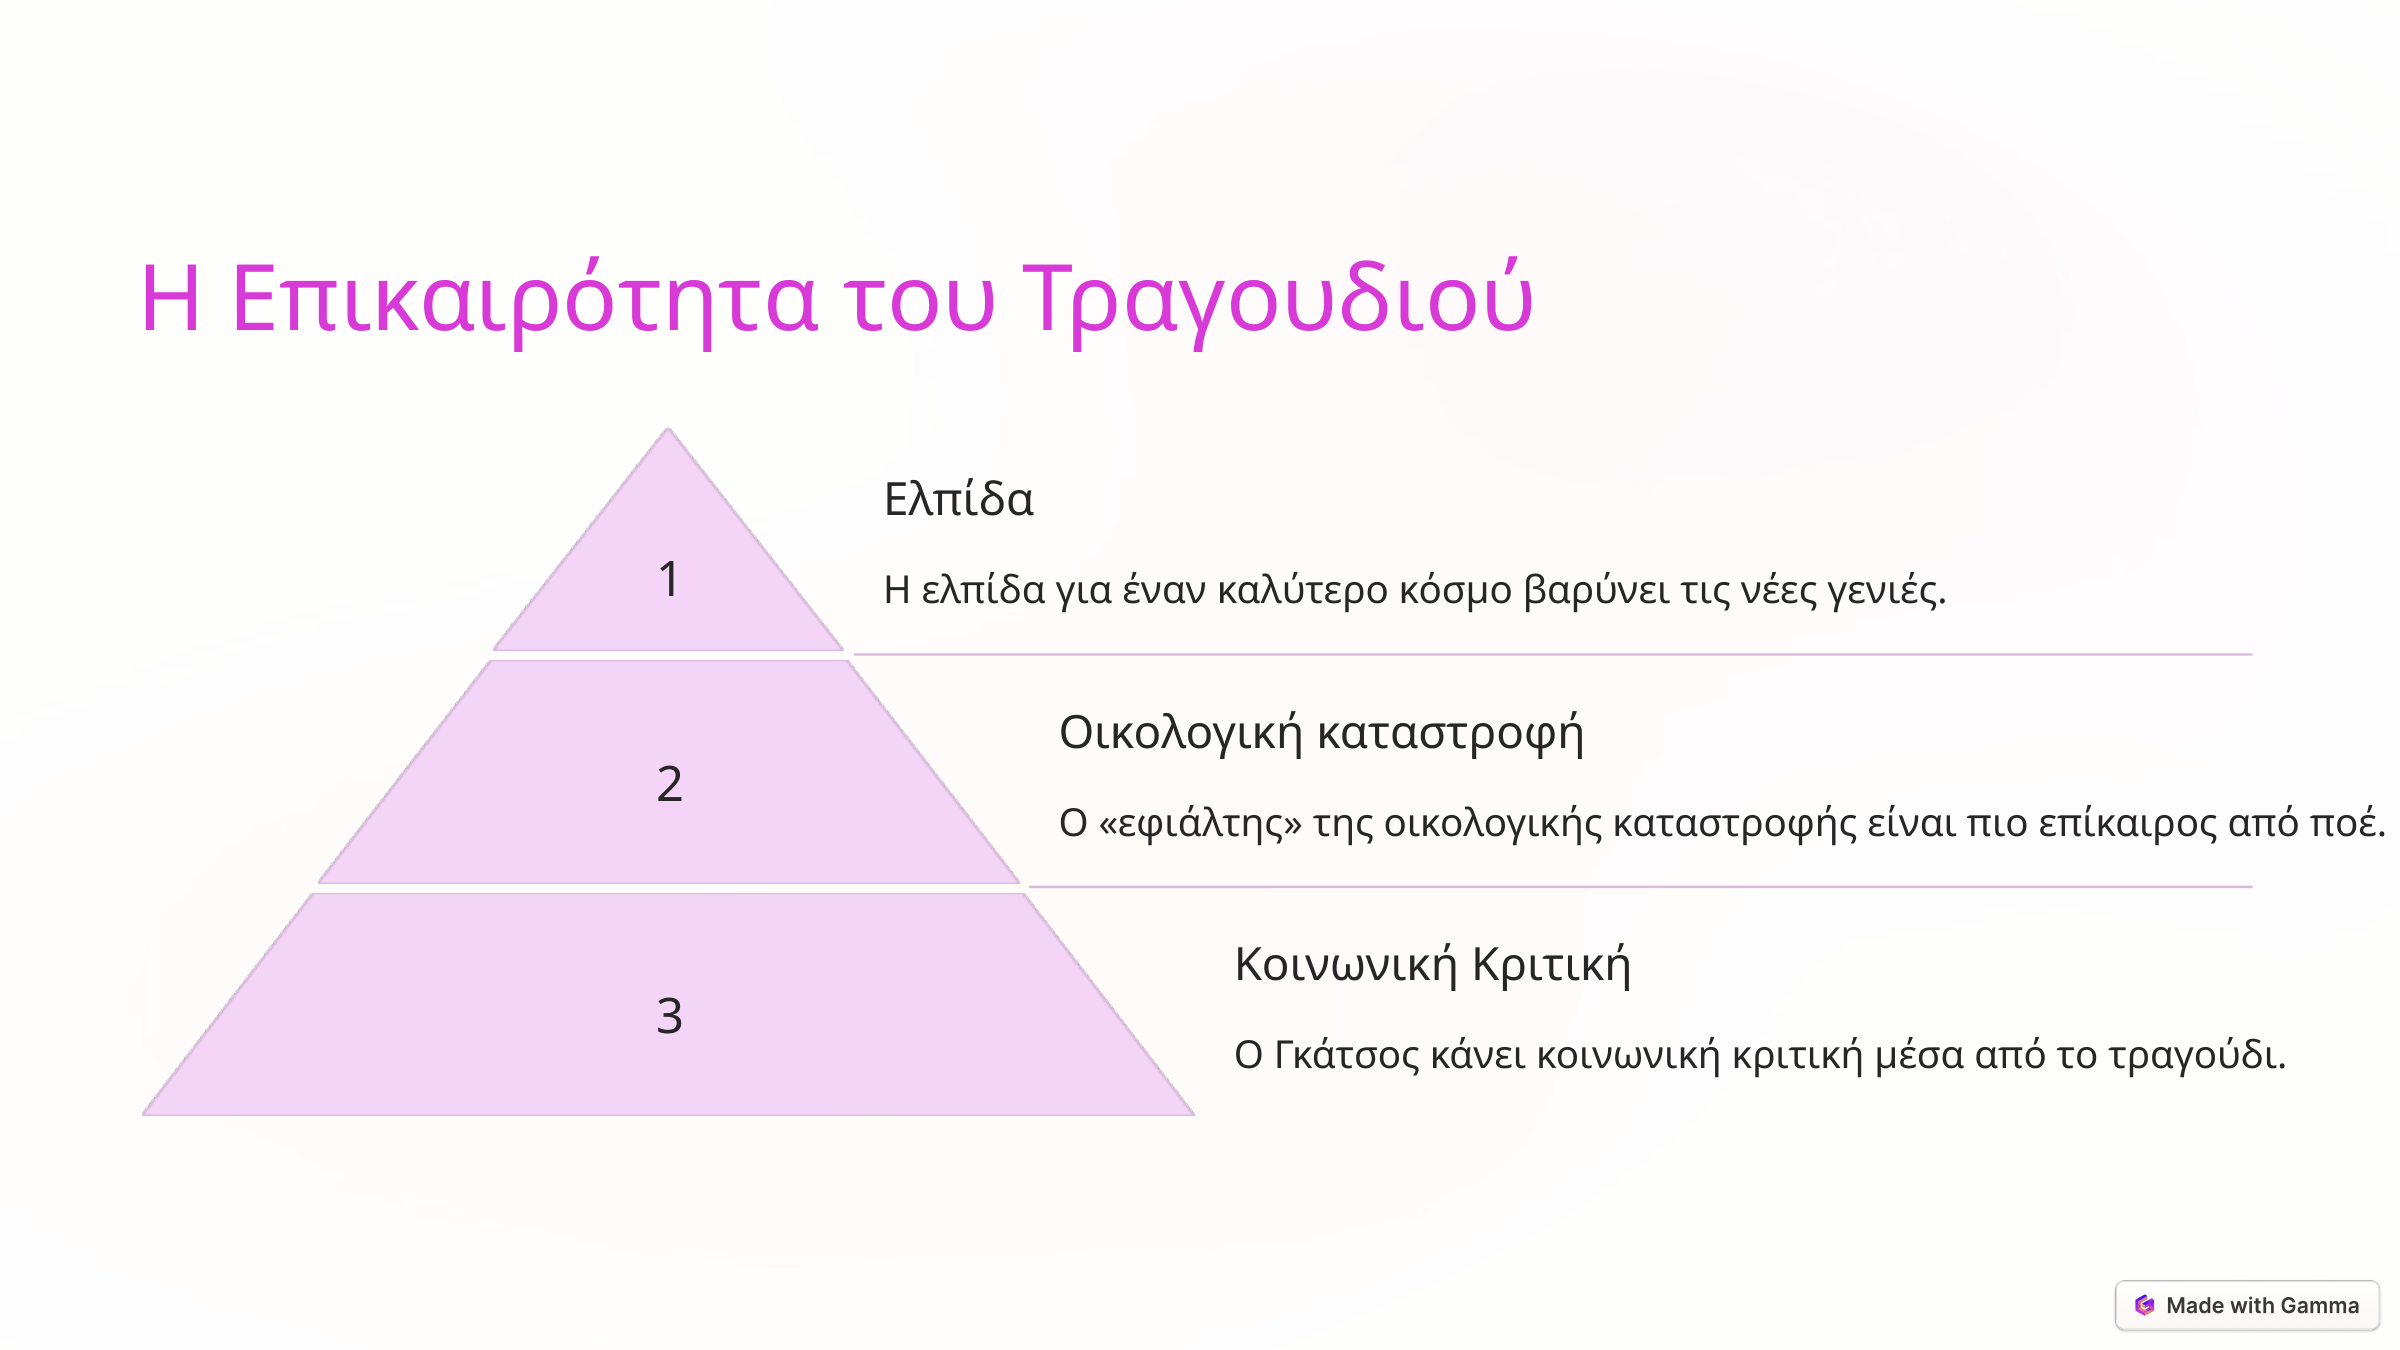

Η Επικαιρότητα του Τραγουδιού
Ελπίδα
1
Η ελπίδα για έναν καλύτερο κόσμο βαρύνει τις νέες γενιές.
Οικολογική καταστροφή
2
Ο «εφιάλτης» της οικολογικής καταστροφής είναι πιο επίκαιρος από ποέ.
Κοινωνική Κριτική
3
Ο Γκάτσος κάνει κοινωνική κριτική μέσα από το τραγούδι.